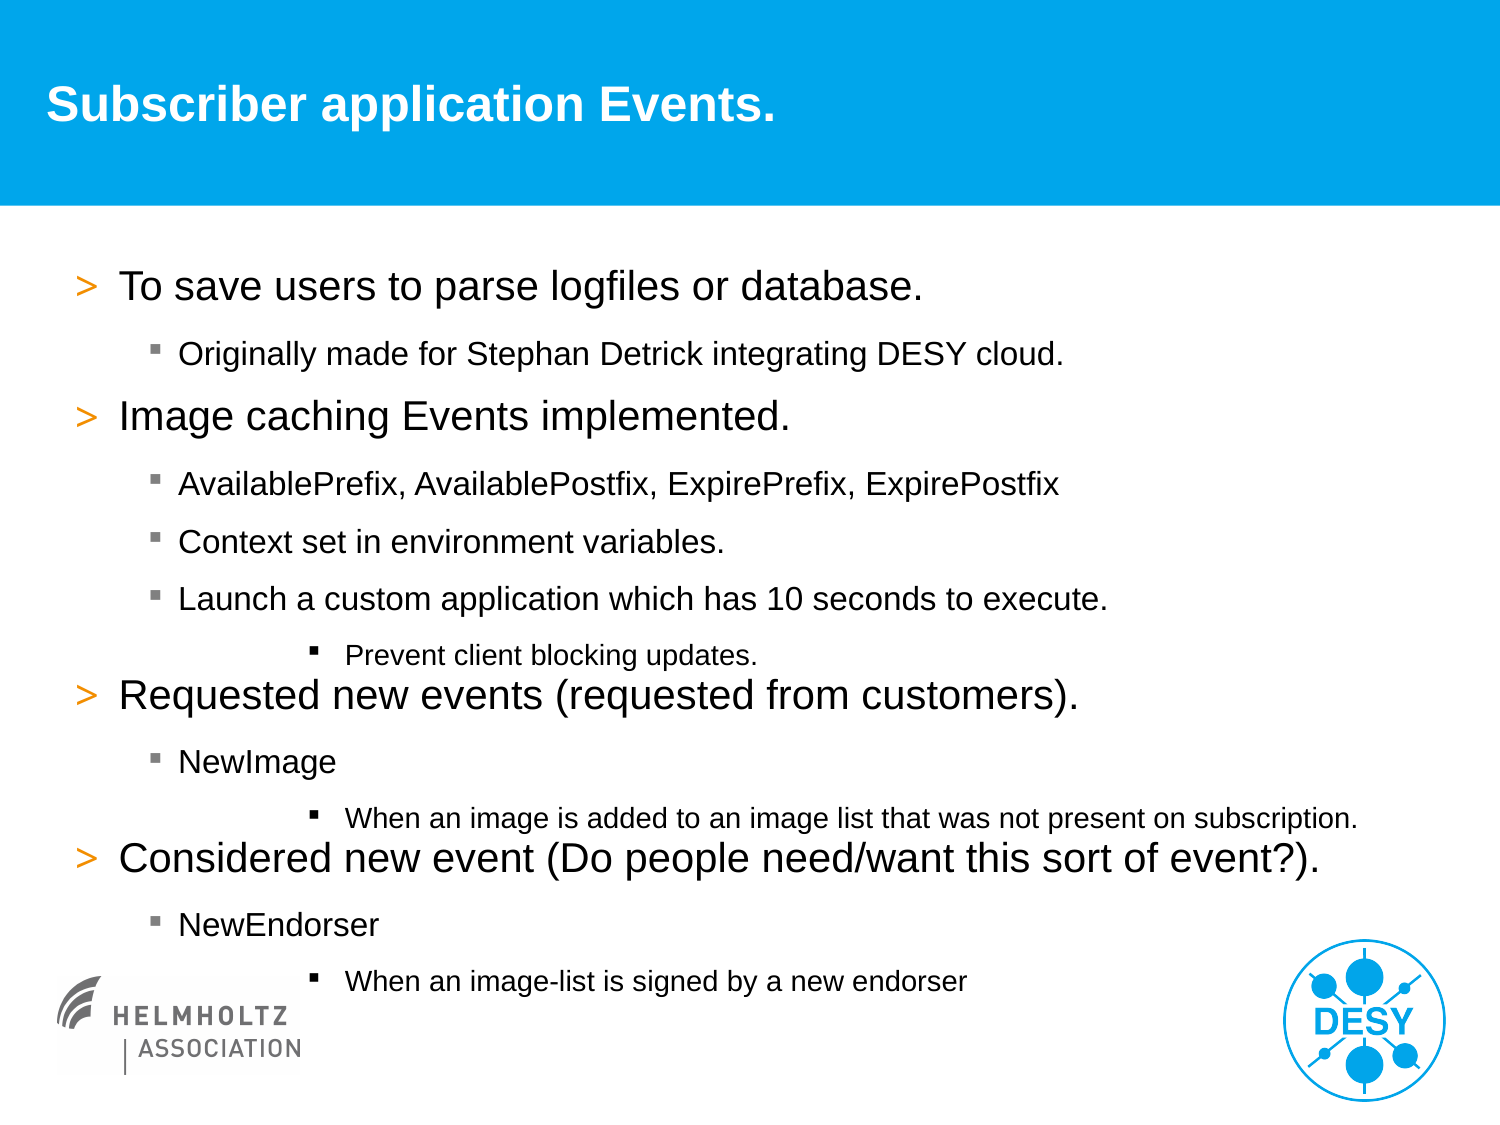

# Subscriber application Events.
To save users to parse logfiles or database.
Originally made for Stephan Detrick integrating DESY cloud.
Image caching Events implemented.
AvailablePrefix, AvailablePostfix, ExpirePrefix, ExpirePostfix
Context set in environment variables.
Launch a custom application which has 10 seconds to execute.
Prevent client blocking updates.
Requested new events (requested from customers).
NewImage
When an image is added to an image list that was not present on subscription.
Considered new event (Do people need/want this sort of event?).
NewEndorser
When an image-list is signed by a new endorser